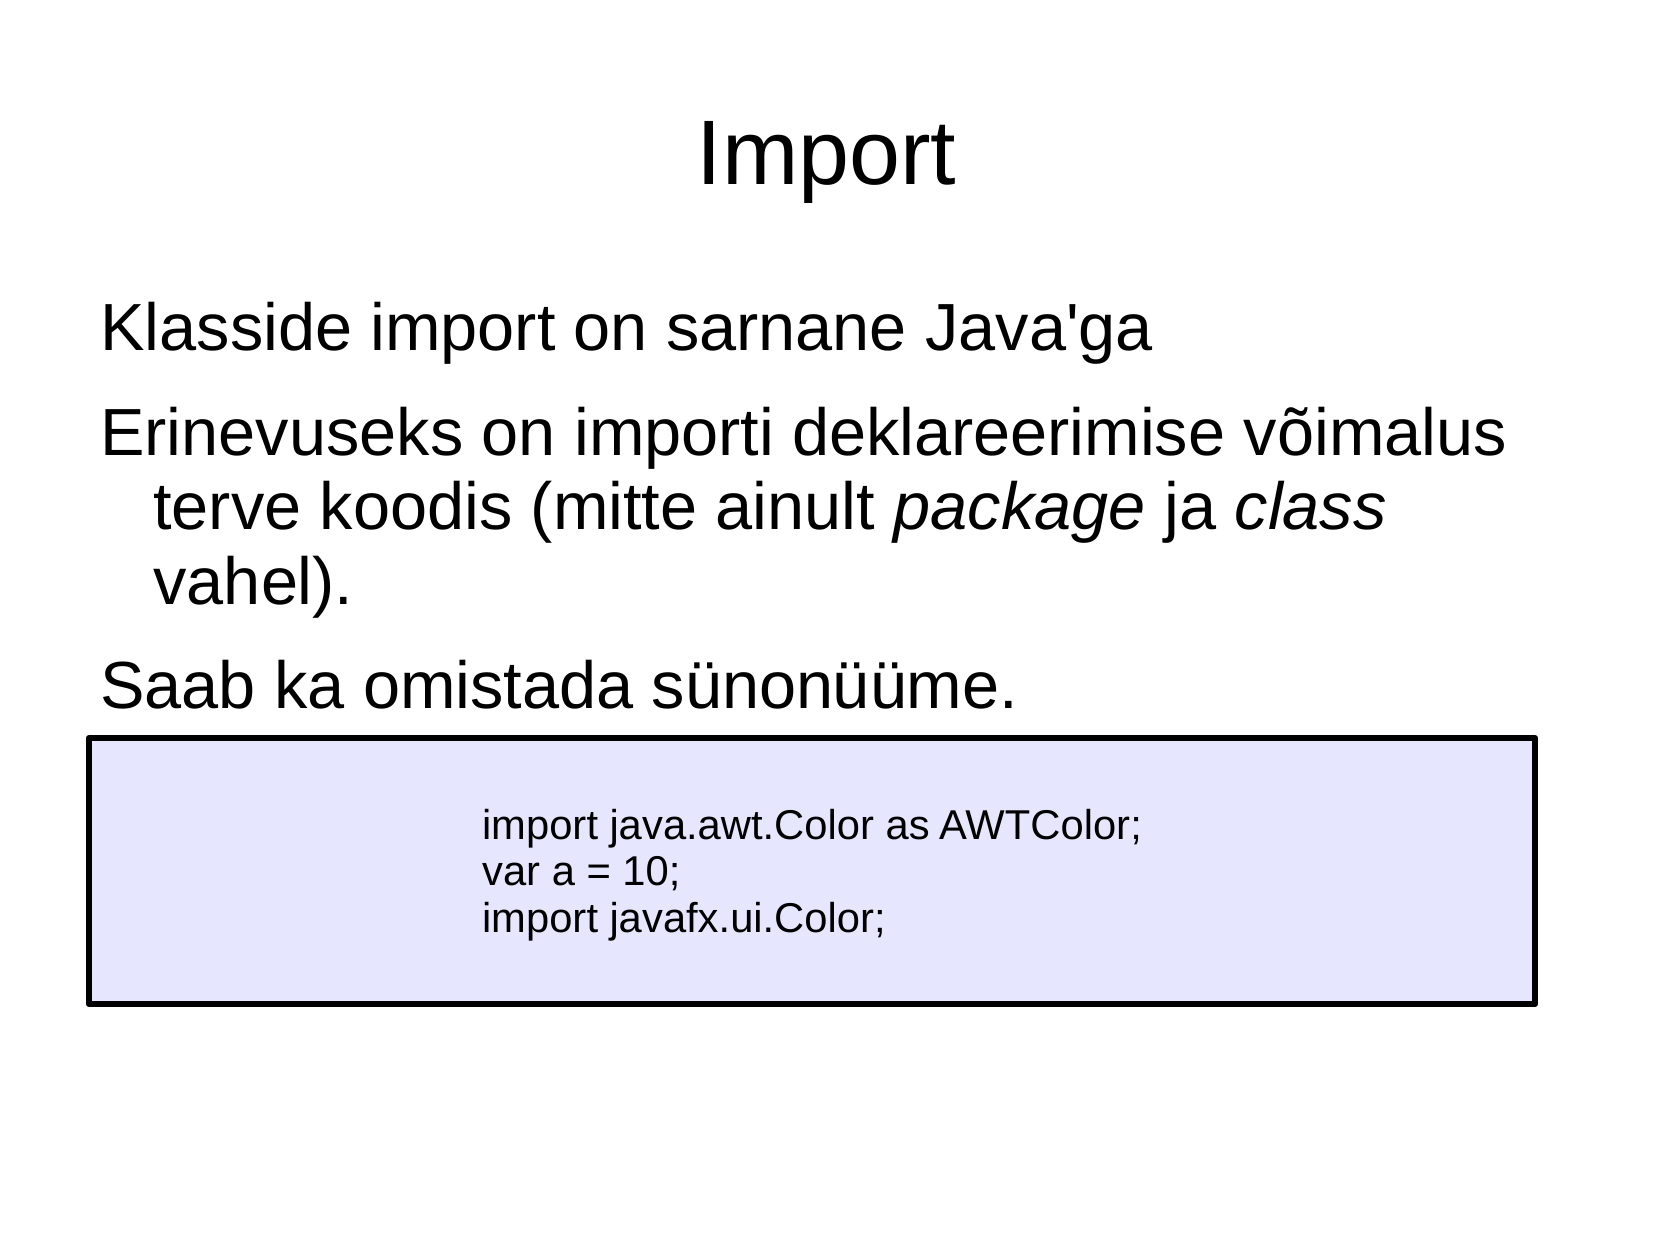

# Import
Klasside import on sarnane Java'ga
Erinevuseks on importi deklareerimise võimalus terve koodis (mitte ainult package ja class vahel).
Saab ka omistada sünonüüme.
import java.awt.Color as AWTColor;
var a = 10;
import javafx.ui.Color;